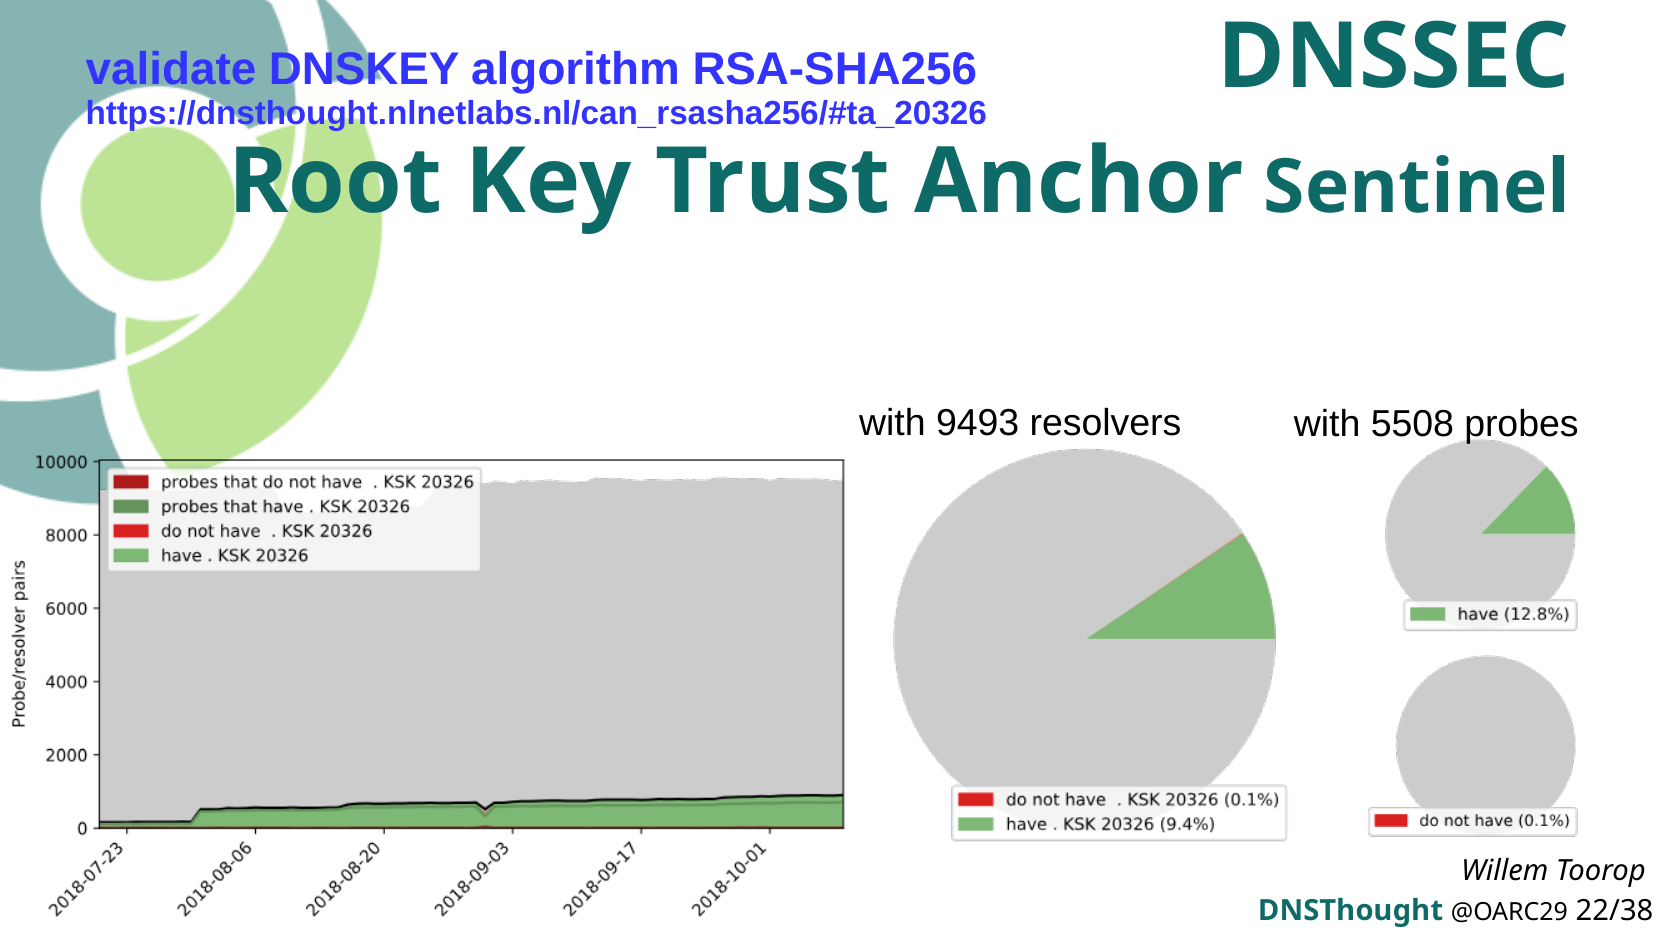

# DNSSEC Root Key Trust Anchor Sentinel
validate DNSKEY algorithm RSA-SHA256
https://dnsthought.nlnetlabs.nl/can_rsasha256/#ta_20326
with 9493 resolvers
with 5508 probes
22